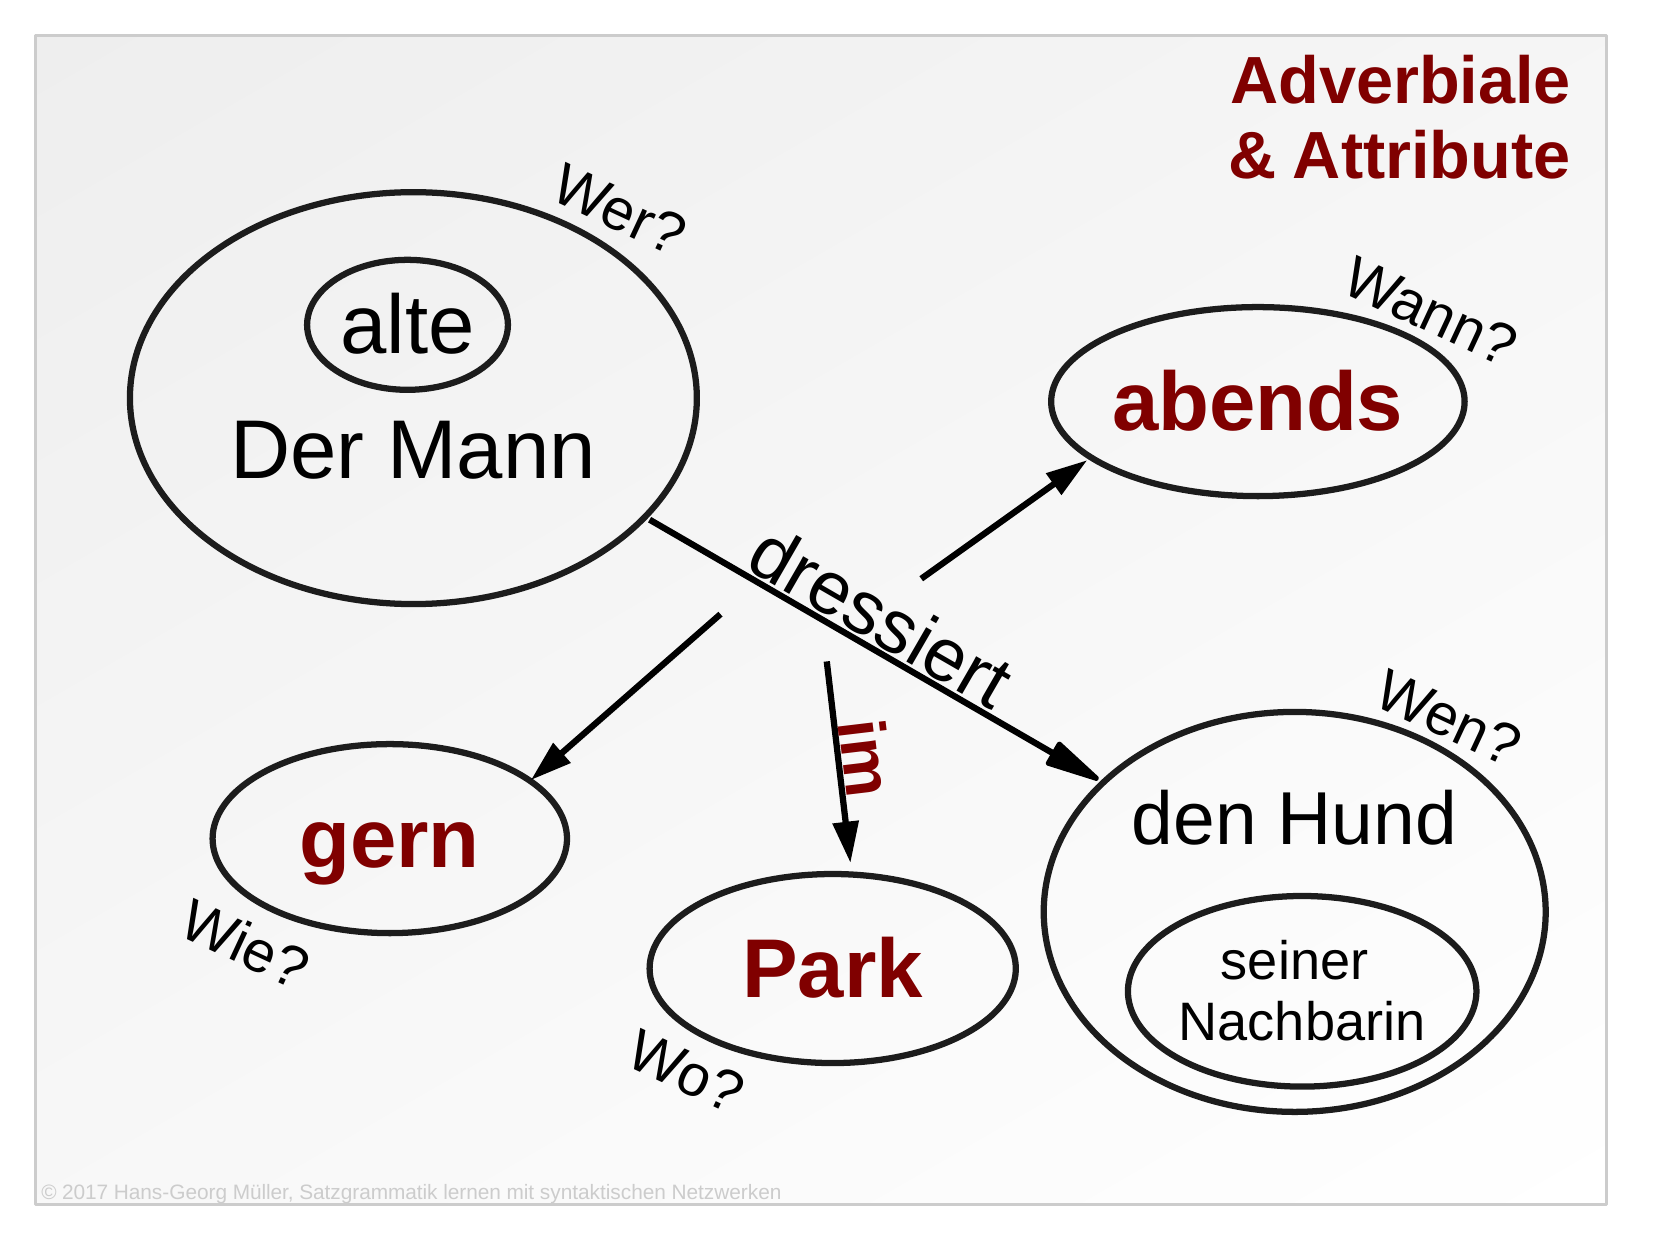

# Adverbiale & Attribute
Wer?
Der Mann
alte
Wann?
abends
dressiert
im
Wen?
den Hund
gern
Park
seiner
Nachbarin
Wie?
Wo?